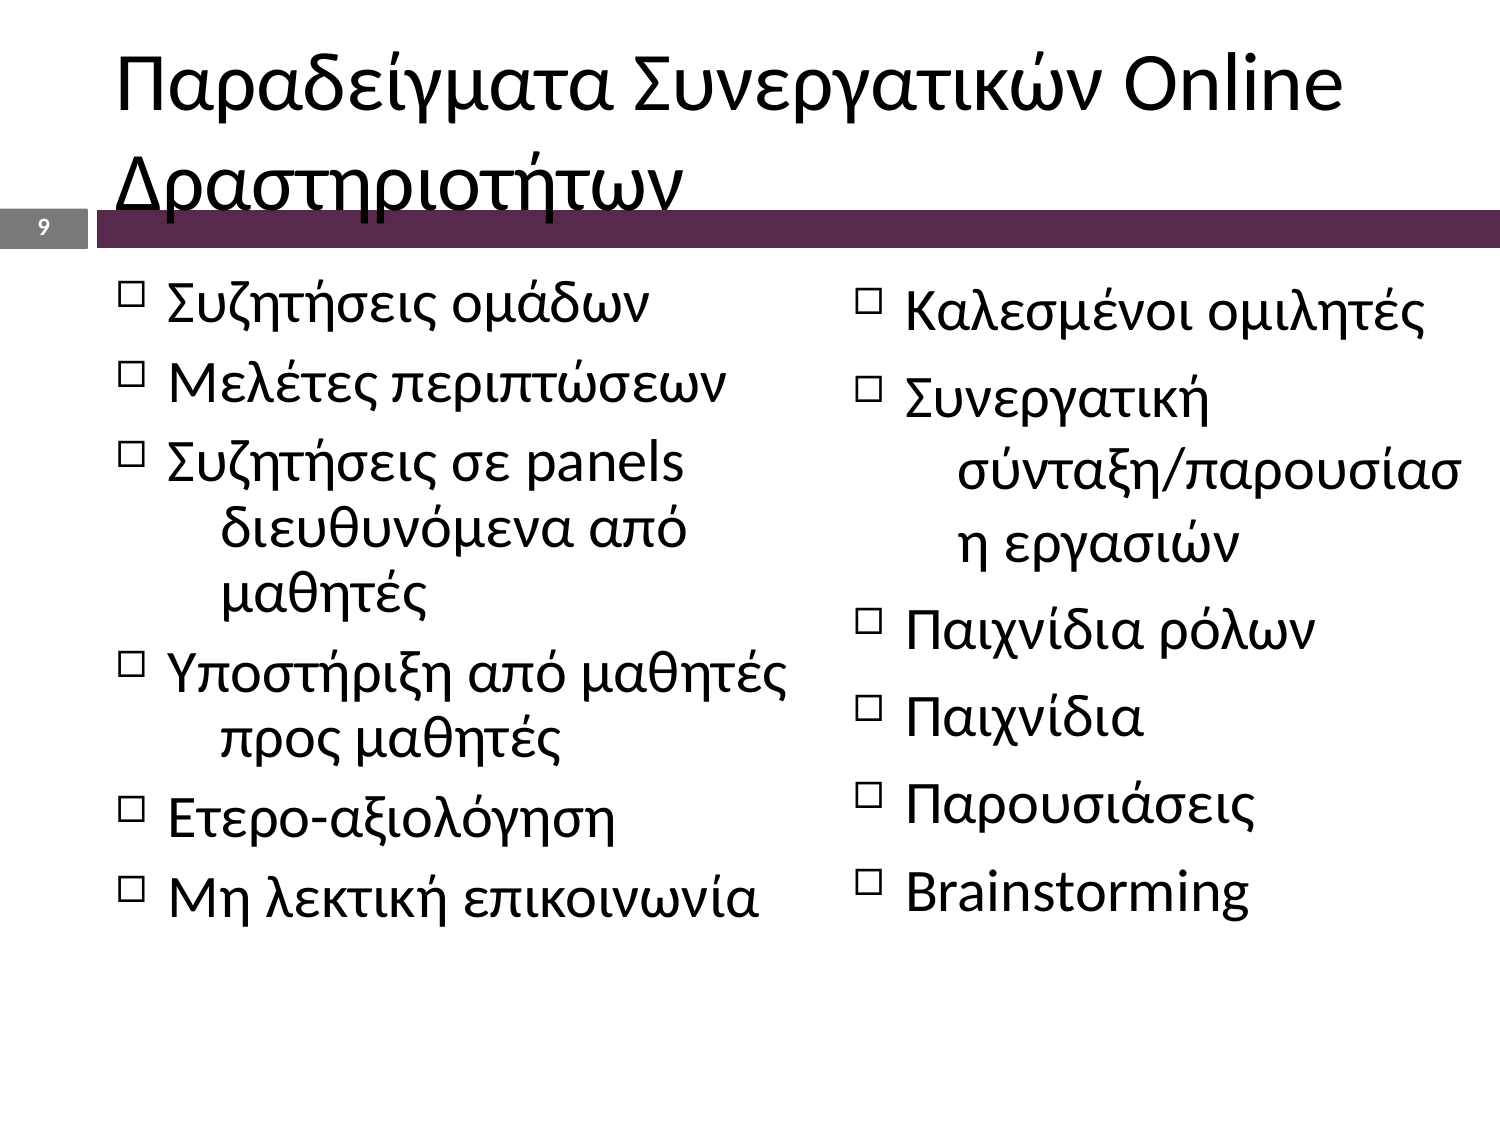

# Παραδείγματα Συνεργατικών Online Δραστηριοτήτων
Συζητήσεις ομάδων
Μελέτες περιπτώσεων
Συζητήσεις σε panels διευθυνόμενα από μαθητές
Υποστήριξη από μαθητές προς μαθητές
Ετερο-αξιολόγηση
Μη λεκτική επικοινωνία
Καλεσμένοι ομιλητές
Συνεργατική σύνταξη/παρουσίαση εργασιών
Παιχνίδια ρόλων
Παιχνίδια
Παρουσιάσεις
Brainstorming